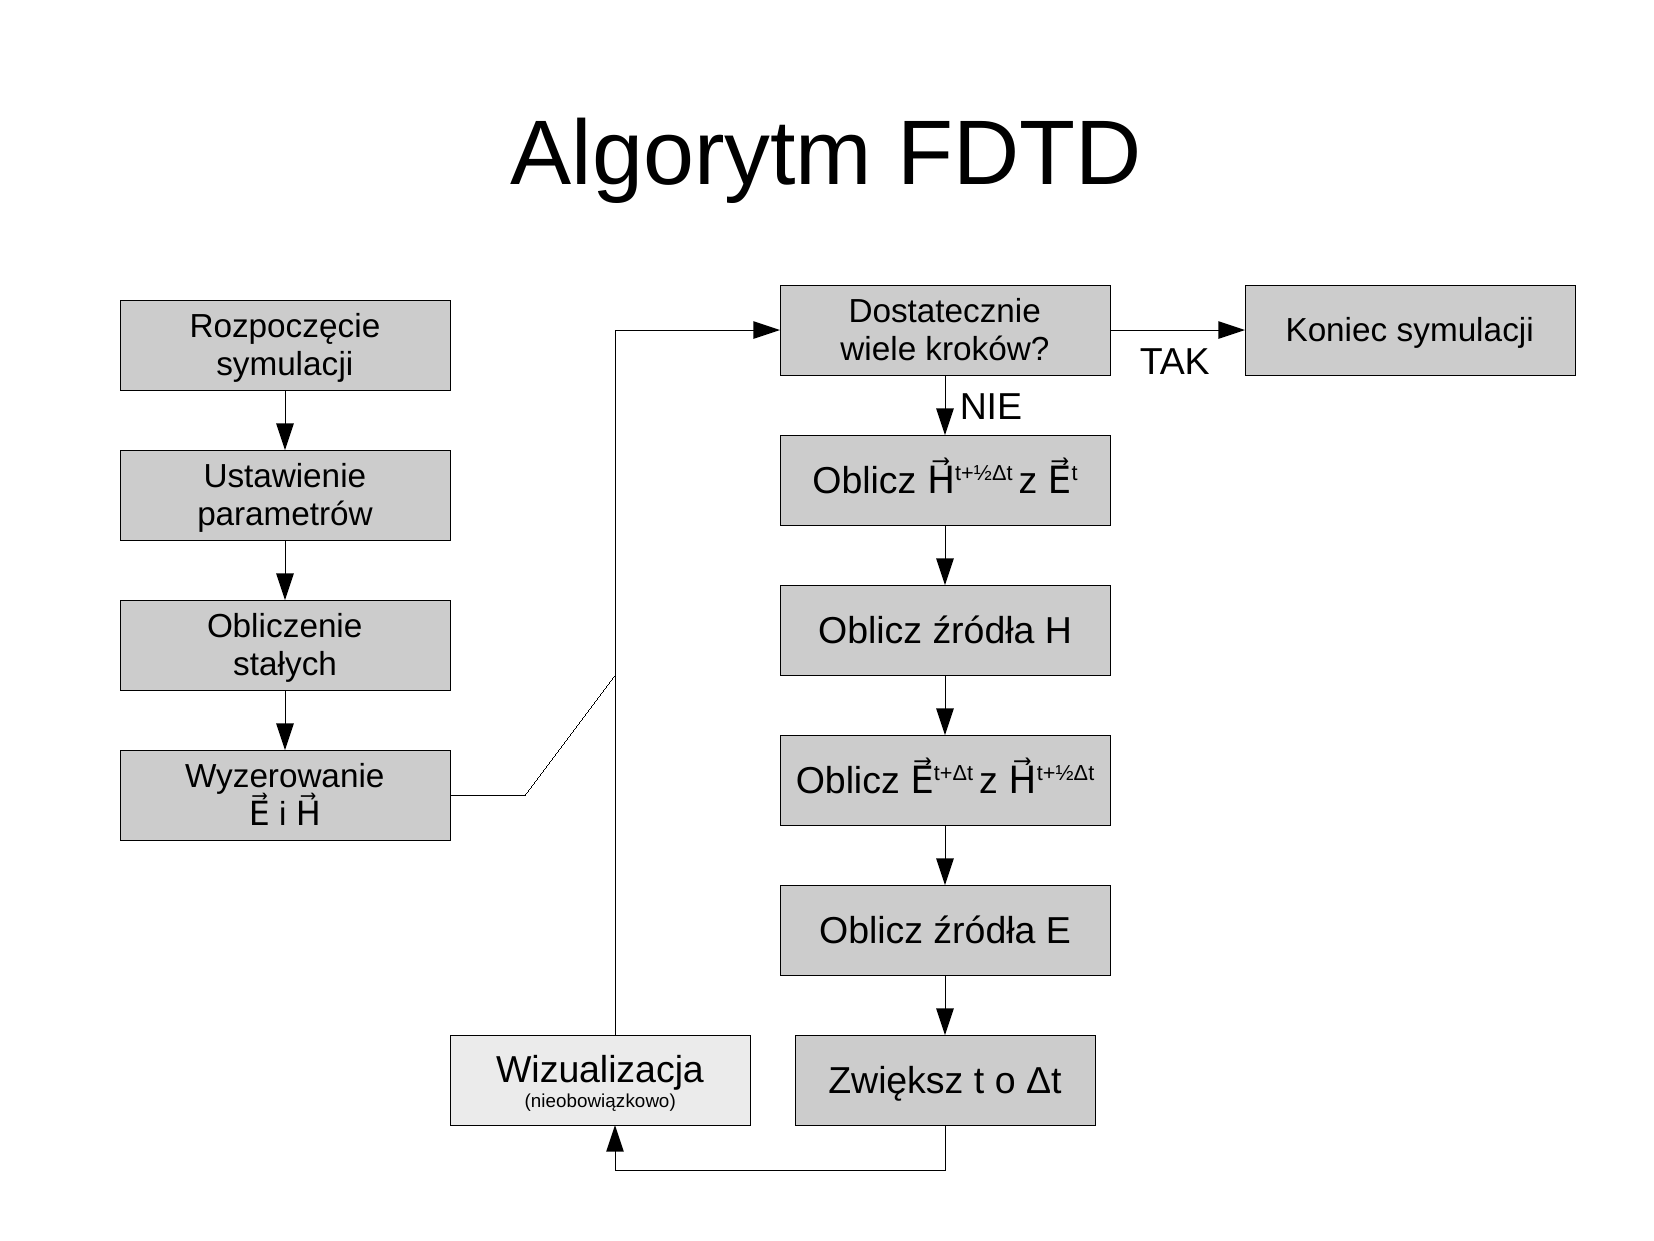

# Algorytm FDTD
Dostatecznie
wiele kroków?
Koniec symulacji
Rozpoczęcie
symulacji
TAK
NIE
Oblicz H⃗t+½Δt z E⃗t
Ustawienie
parametrów
Oblicz źródła H
Obliczenie
stałych
Oblicz E⃗t+Δt z H⃗t+½Δt
Wyzerowanie
E⃗ i H⃗
Oblicz źródła E
Wizualizacja
(nieobowiązkowo)
Zwiększ t o Δt